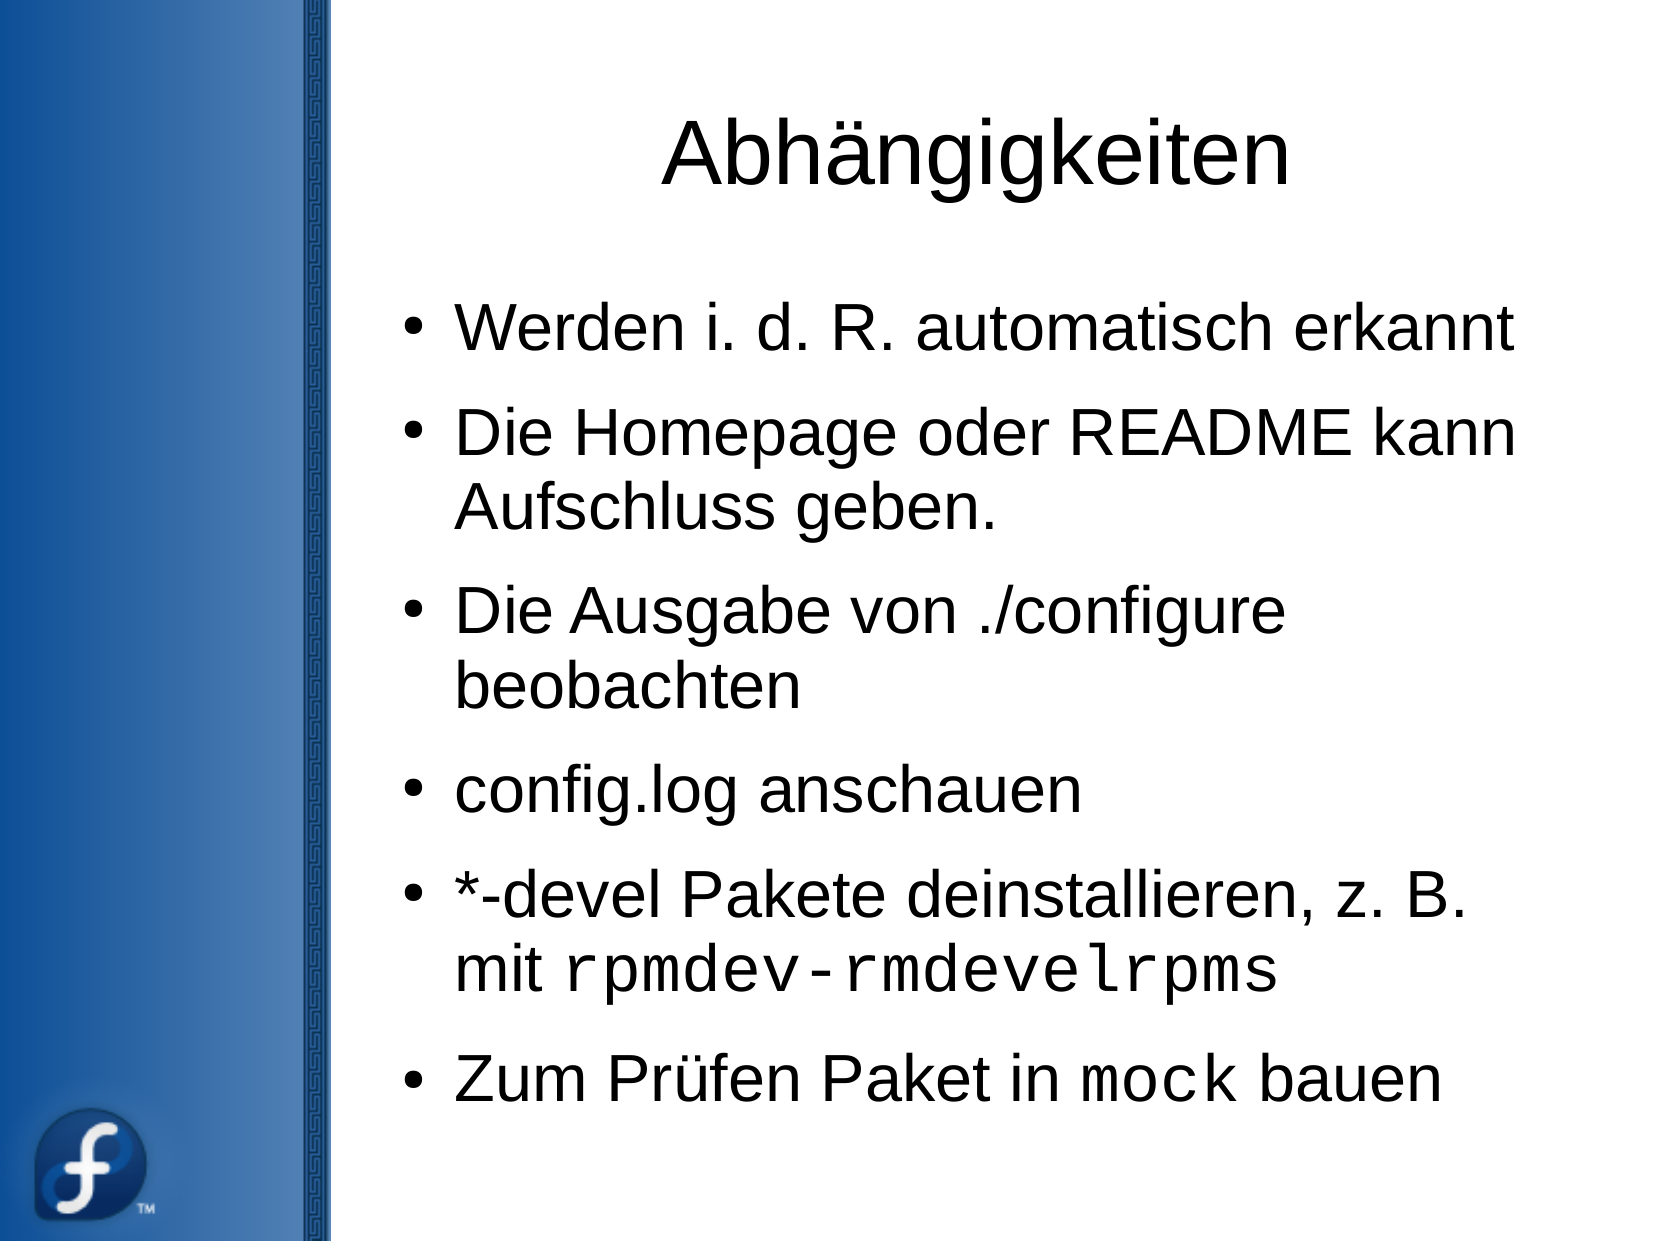

# Abhängigkeiten
Werden i. d. R. automatisch erkannt
Die Homepage oder README kann Aufschluss geben.
Die Ausgabe von ./configure beobachten
config.log anschauen
*-devel Pakete deinstallieren, z. B. mit rpmdev-rmdevelrpms
Zum Prüfen Paket in mock bauen